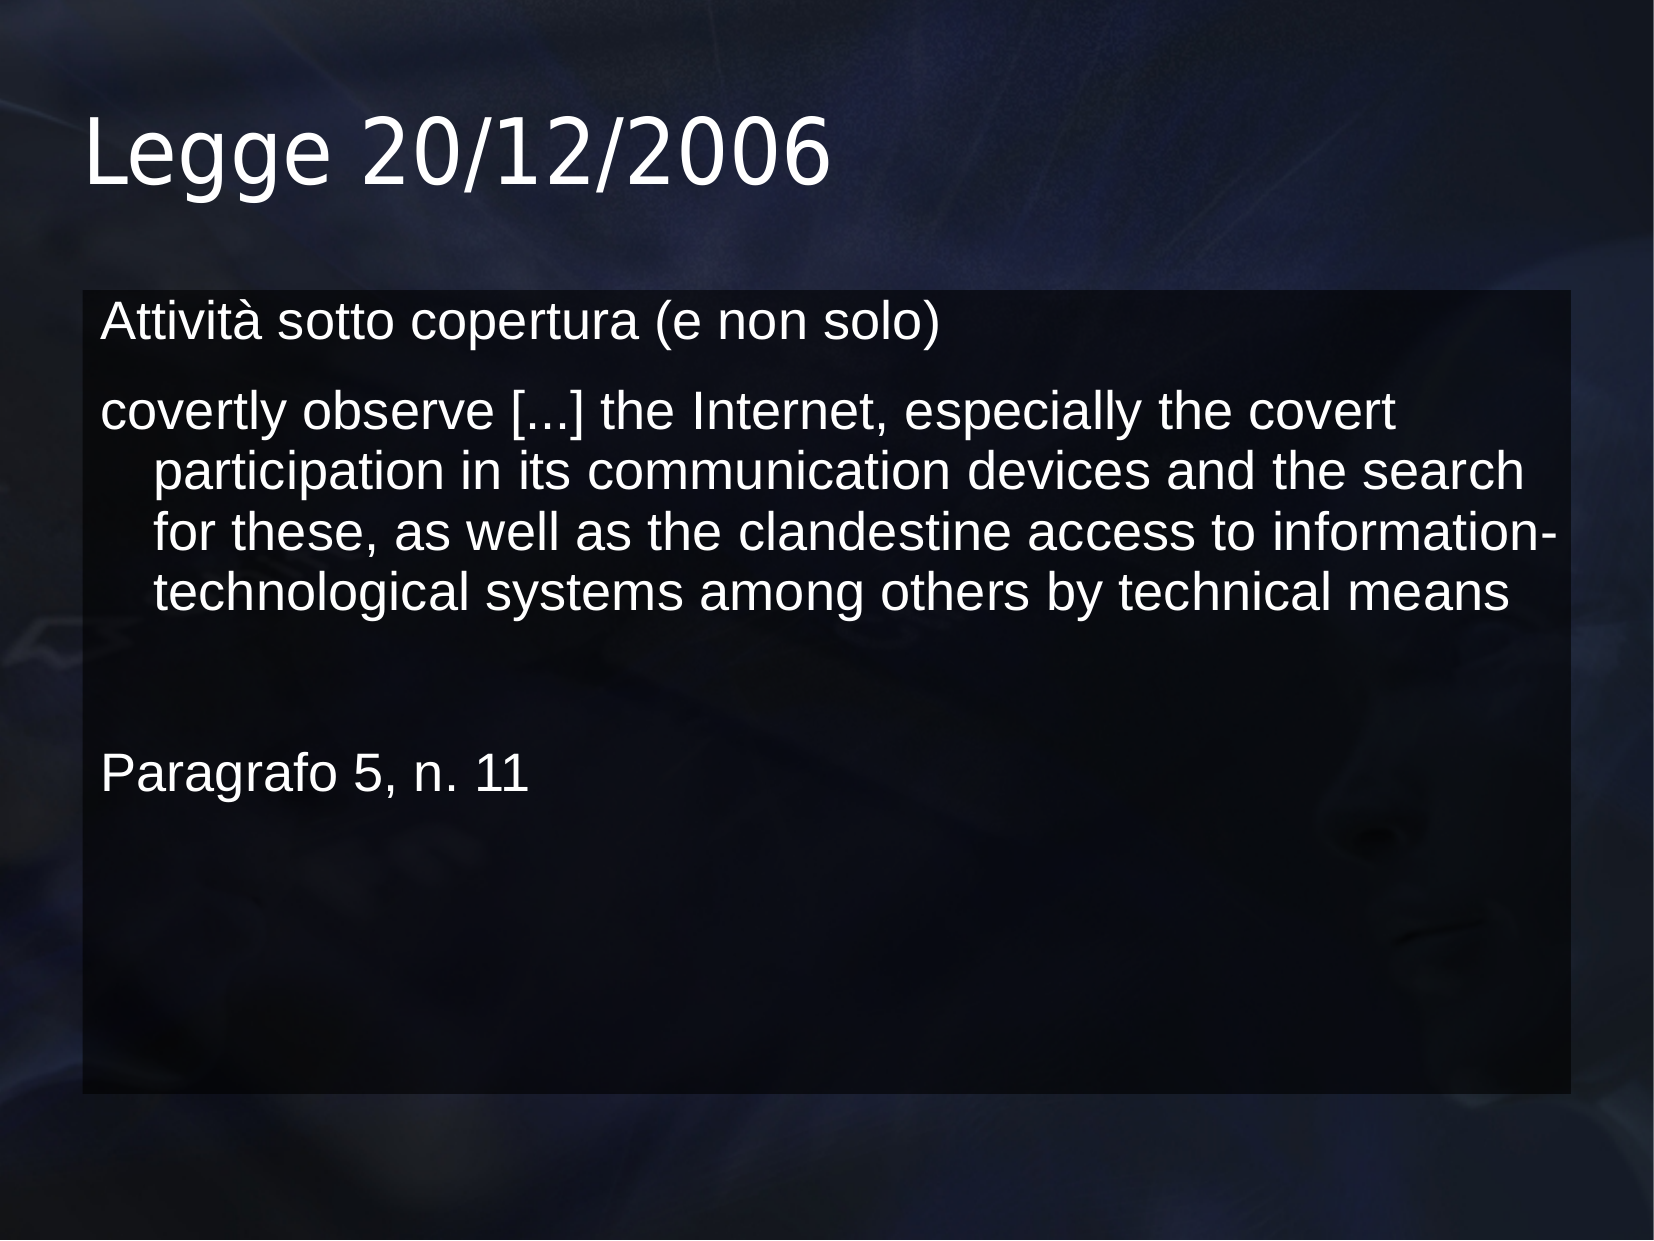

# Legge 20/12/2006
Attività sotto copertura (e non solo)
covertly observe [...] the Internet, especially the covert participation in its communication devices and the search for these, as well as the clandestine access to information-technological systems among others by technical means
Paragrafo 5, n. 11